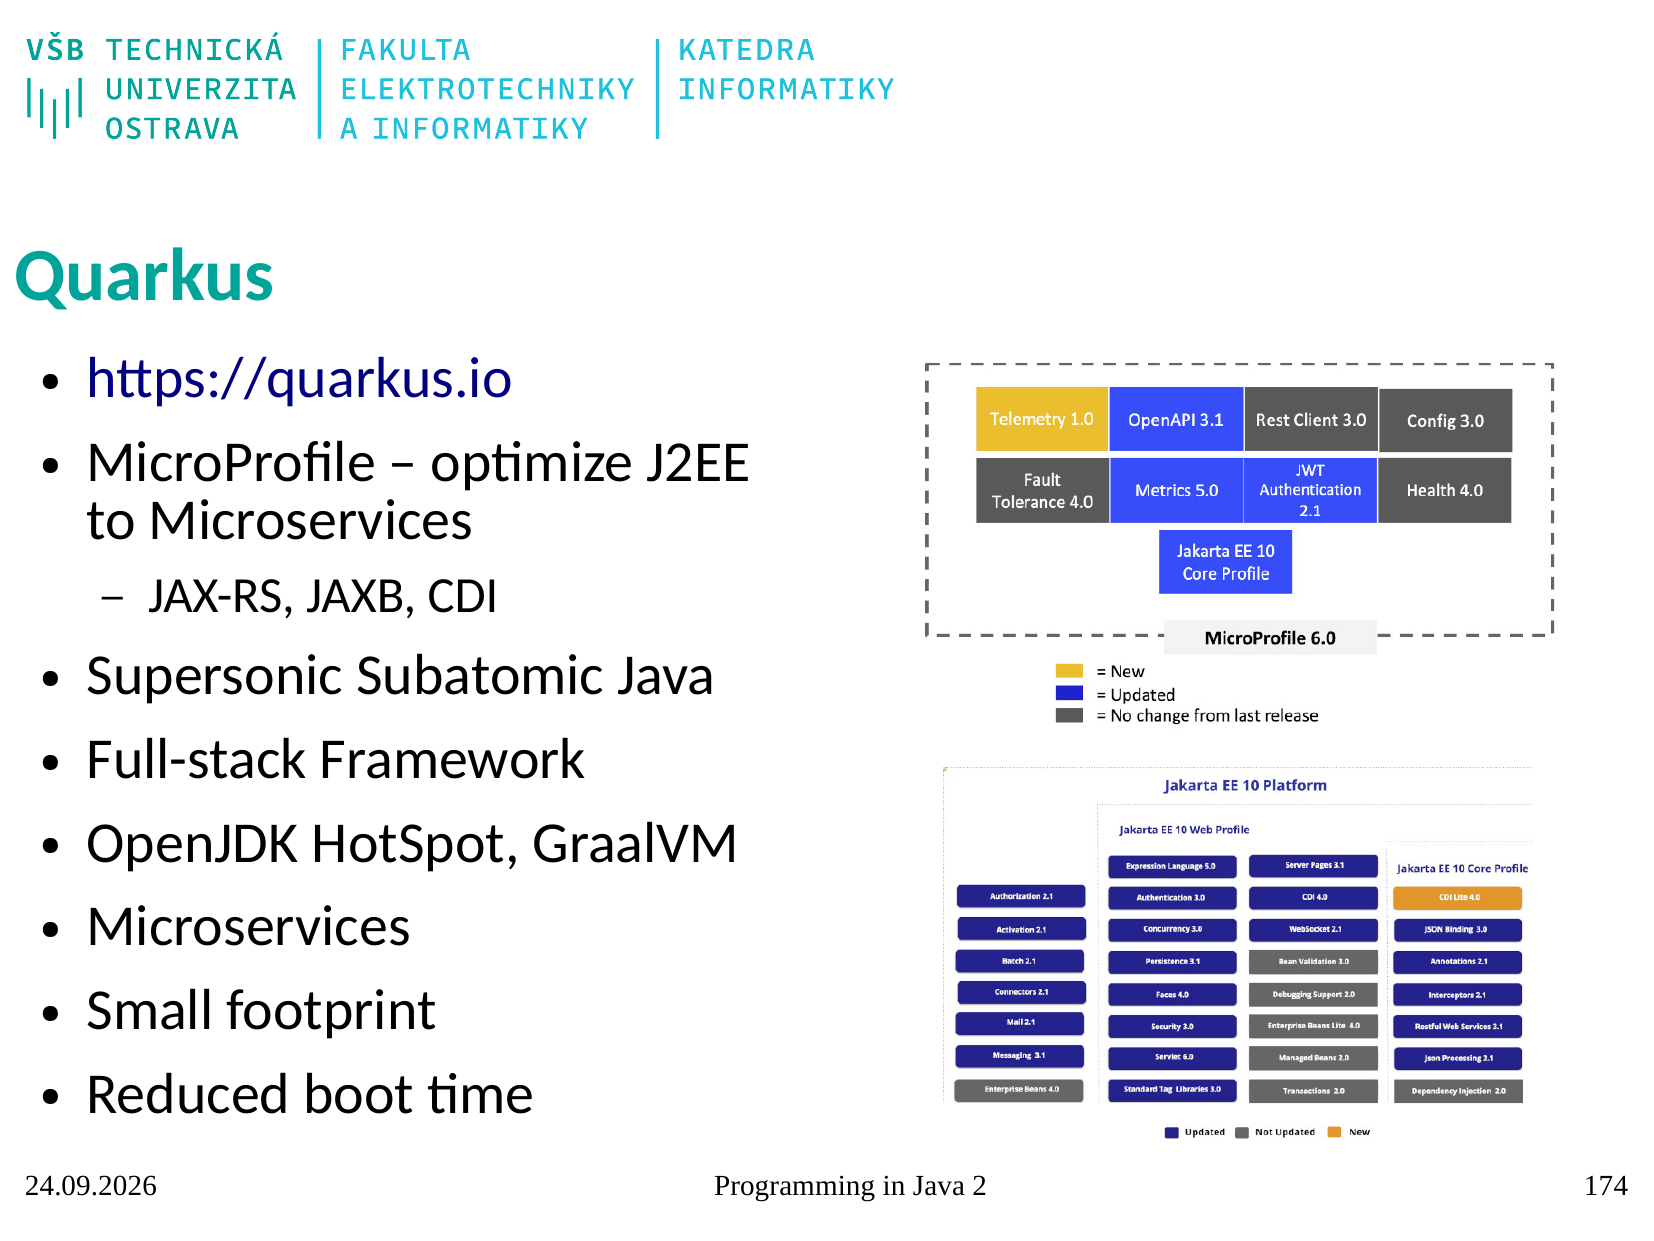

# Quarkus
https://quarkus.io
MicroProfile – optimize J2EE to Microservices
JAX-RS, JAXB, CDI
Supersonic Subatomic Java
Full-stack Framework
OpenJDK HotSpot, GraalVM
Microservices
Small footprint
Reduced boot time
Programming in Java 2
174